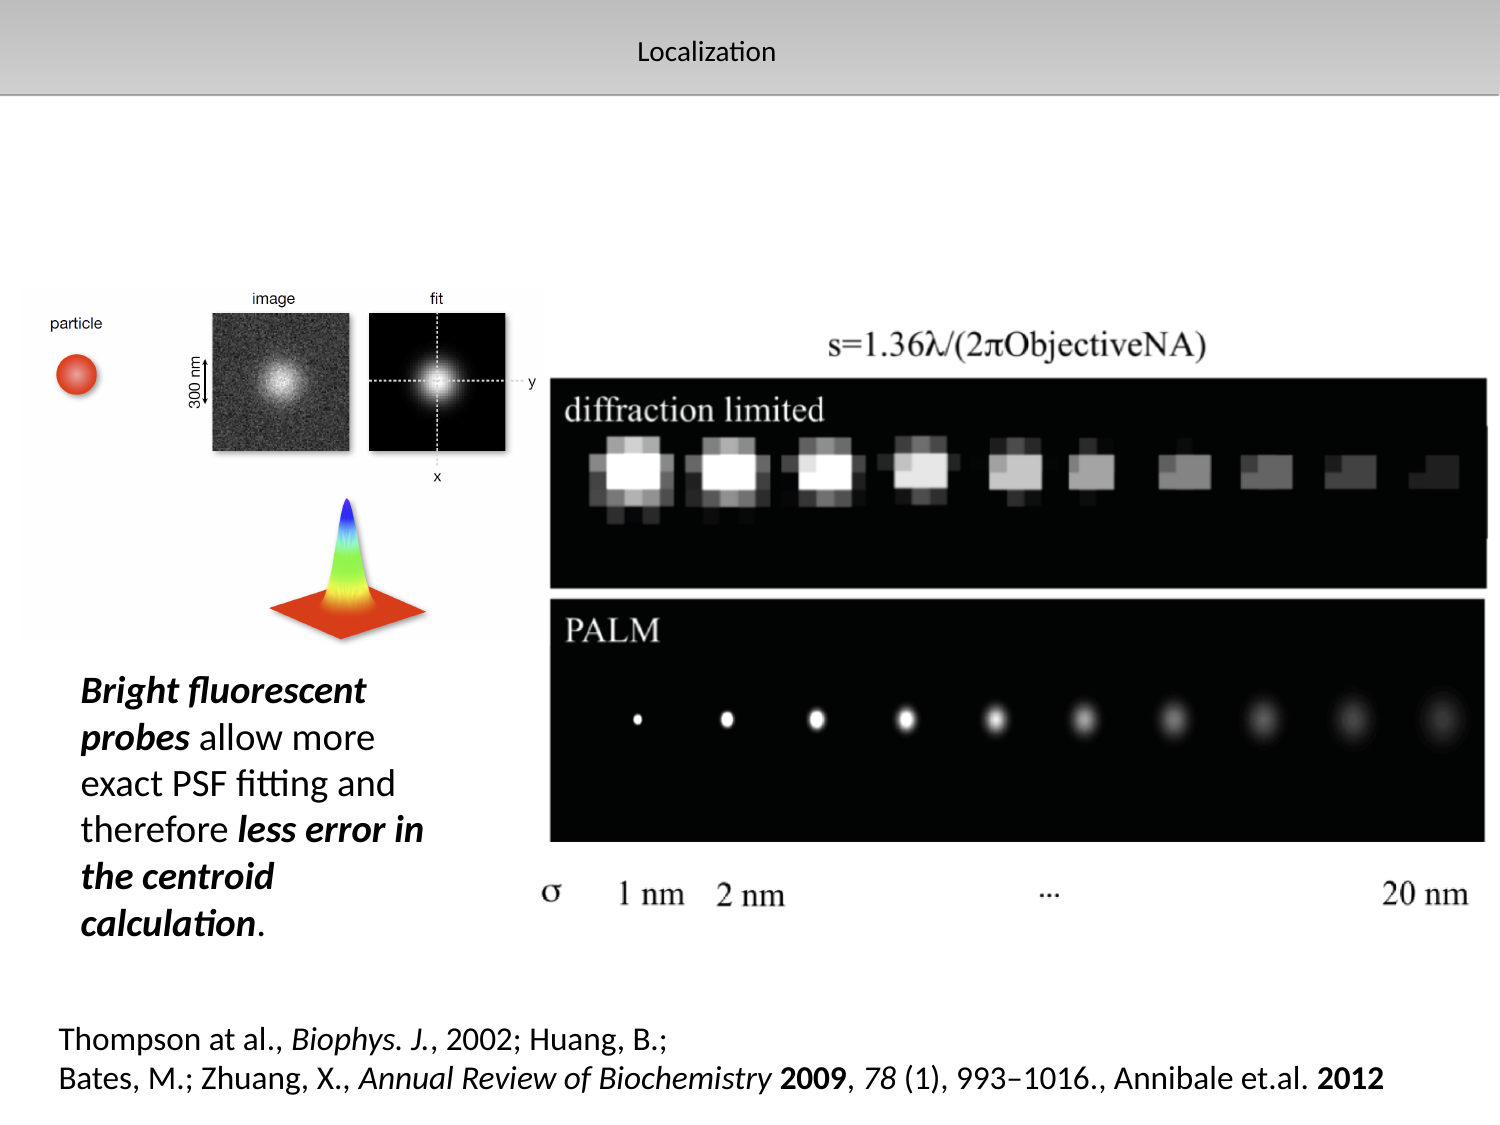

# Localization
Bright fluorescent probes allow more exact PSF fitting and therefore less error in the centroid calculation.
Thompson at al., Biophys. J., 2002; Huang, B.;
Bates, M.; Zhuang, X., Annual Review of Biochemistry 2009, 78 (1), 993–1016., Annibale et.al. 2012